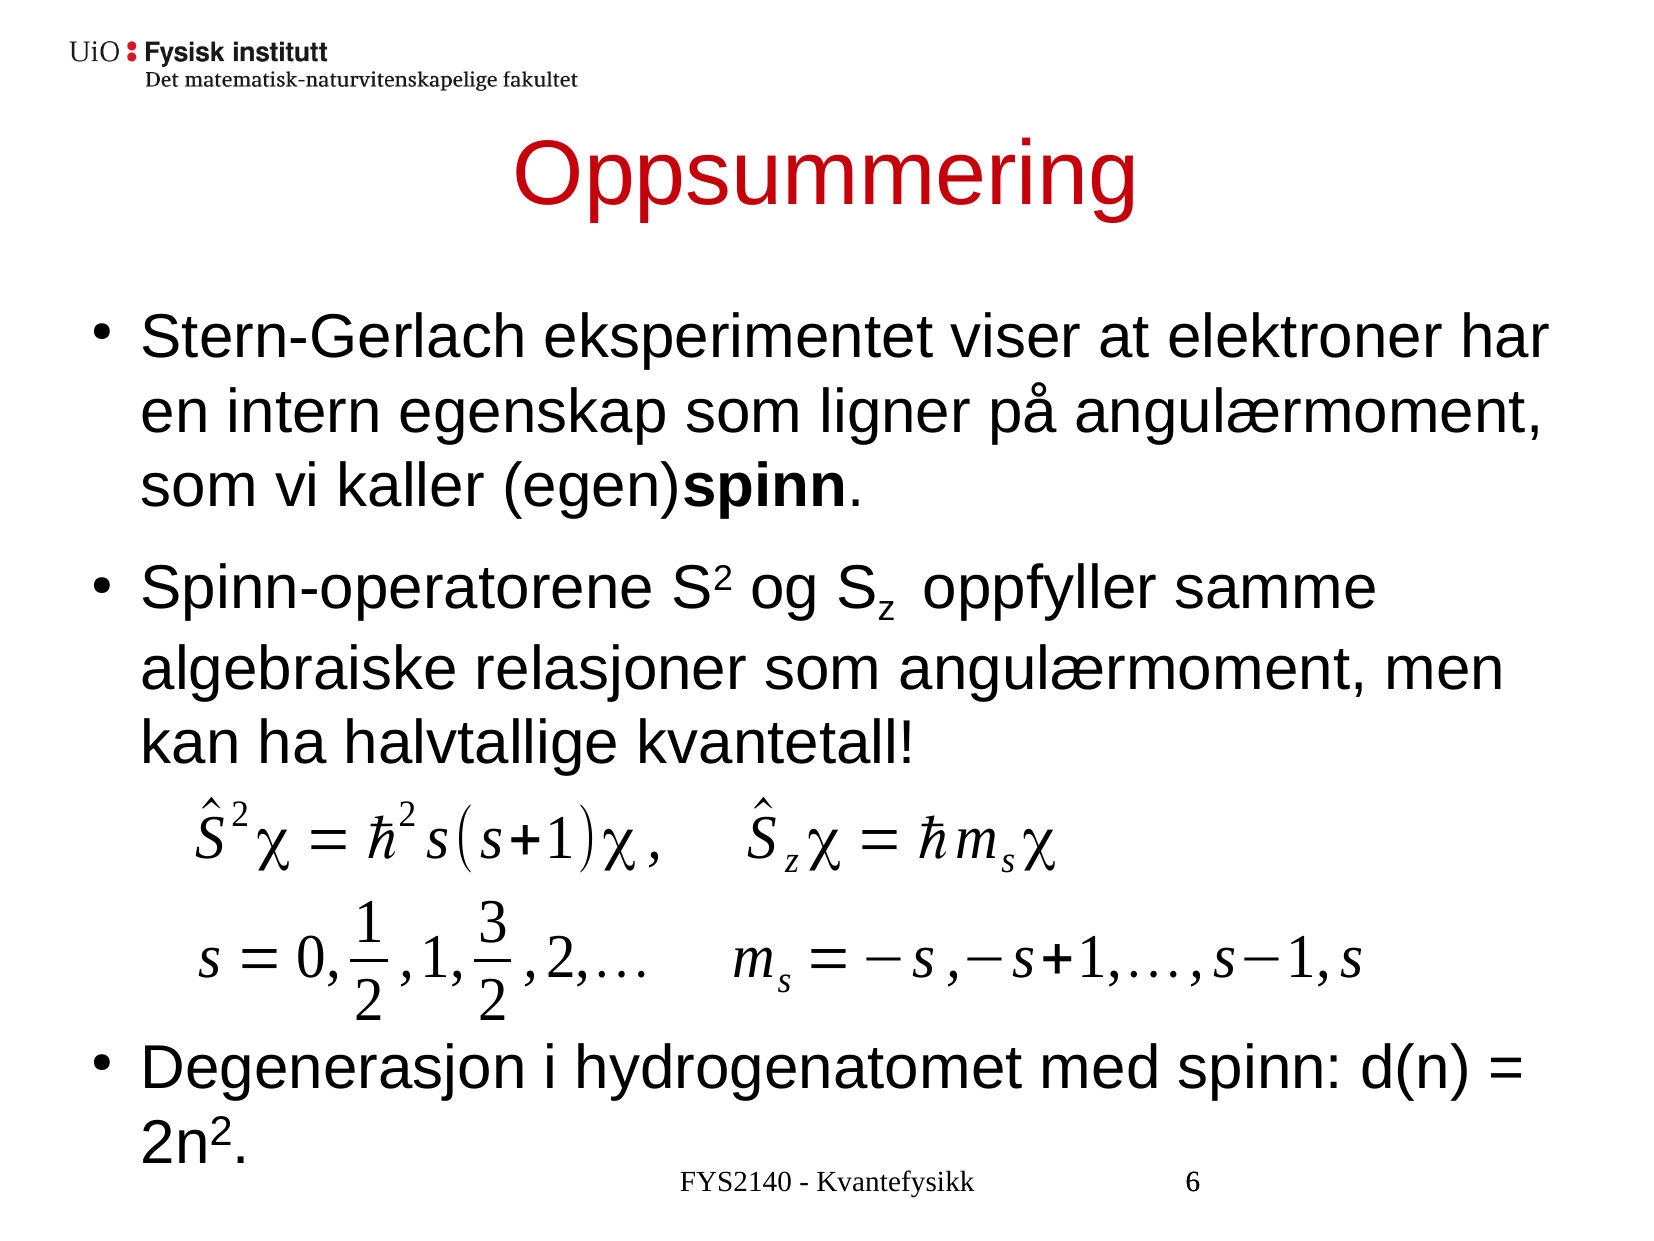

# Oppsummering
Stern-Gerlach eksperimentet viser at elektroner har en intern egenskap som ligner på angulærmoment, som vi kaller (egen)spinn.
Spinn-operatorene S2 og Sz oppfyller samme algebraiske relasjoner som angulærmoment, men kan ha halvtallige kvantetall!
Degenerasjon i hydrogenatomet med spinn: d(n) = 2n2.
/ Are Raklev / 21.04.15
FYS2140 - Kvantefysikk
FYS2140 - Kvantefysikk
6